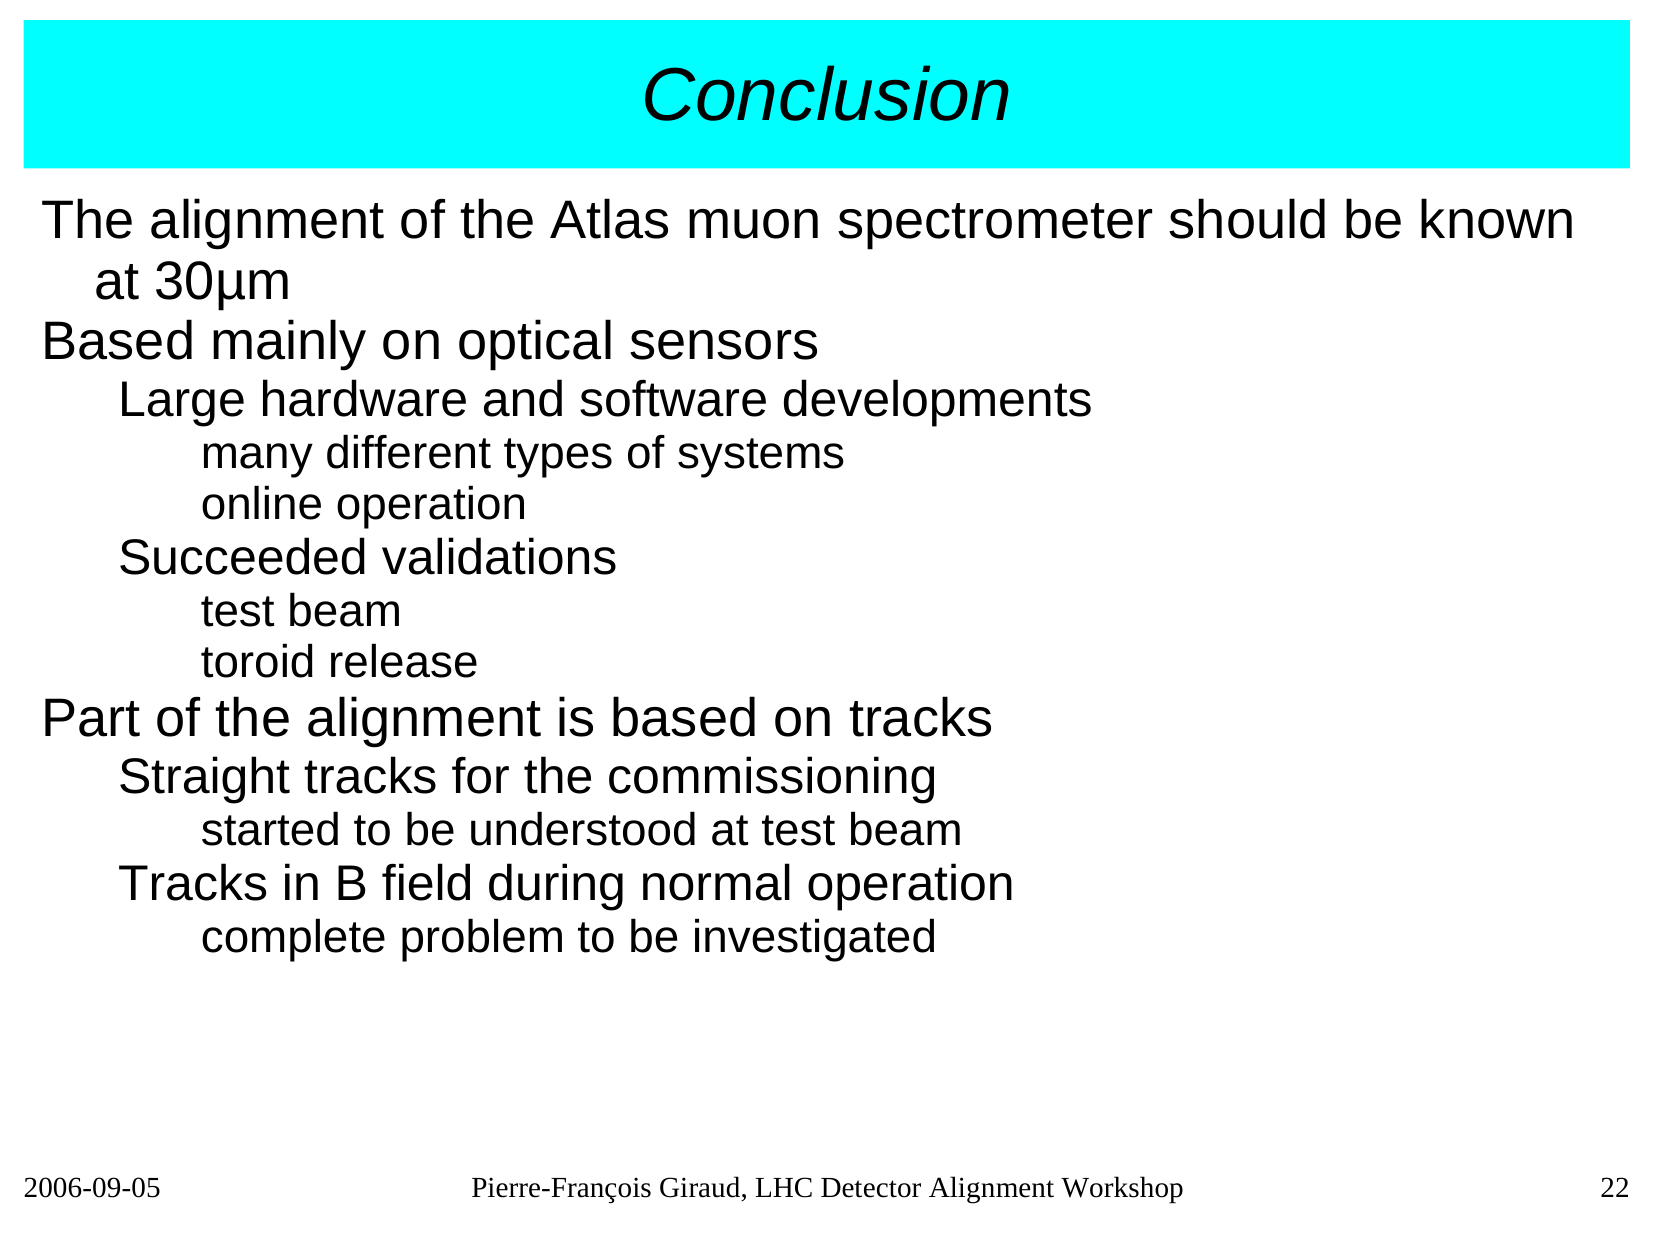

# Conclusion
The alignment of the Atlas muon spectrometer should be known at 30µm
Based mainly on optical sensors
Large hardware and software developments
many different types of systems
online operation
Succeeded validations
test beam
toroid release
Part of the alignment is based on tracks
Straight tracks for the commissioning
started to be understood at test beam
Tracks in B field during normal operation
complete problem to be investigated
2006-09-05
Pierre-François Giraud, LHC Detector Alignment Workshop
22